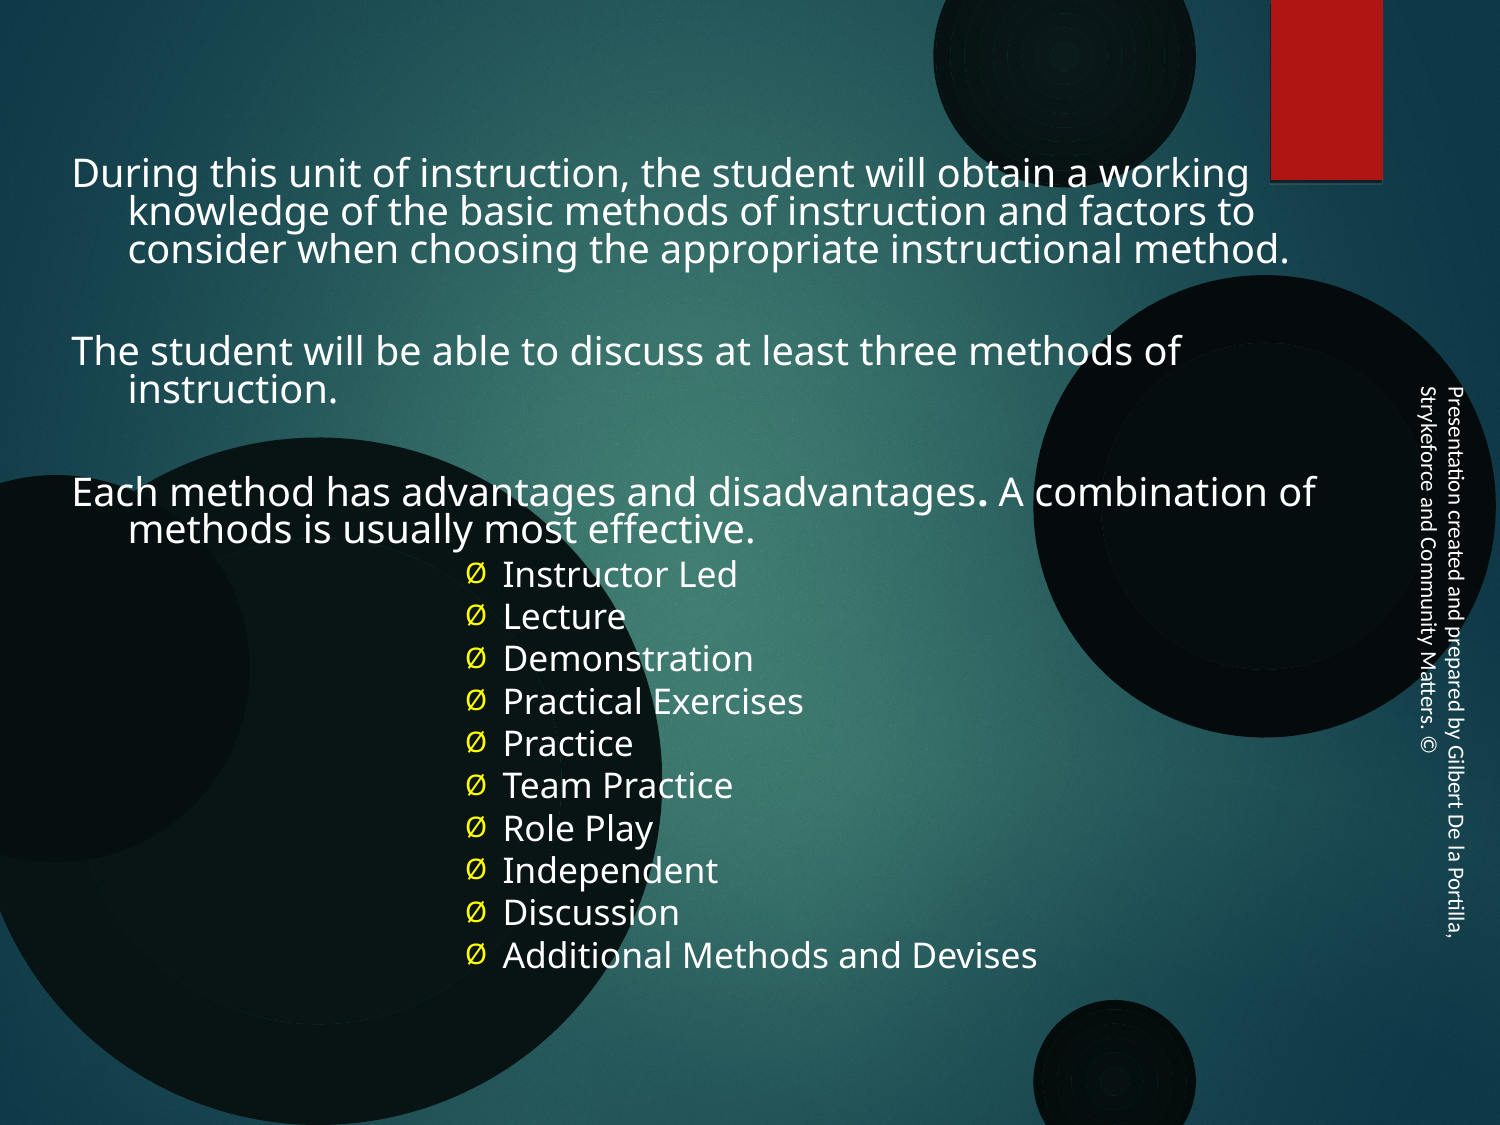

# During this unit of instruction, the student will obtain a working knowledge of the basic methods of instruction and factors to consider when choosing the appropriate instructional method.
The student will be able to discuss at least three methods of instruction.
Each method has advantages and disadvantages. A combination of methods is usually most effective.
Instructor Led
Lecture
Demonstration
Practical Exercises
Practice
Team Practice
Role Play
Independent
Discussion
Additional Methods and Devises
Presentation created and prepared by Gilbert De la Portilla, Strykeforce and Community Matters. ©